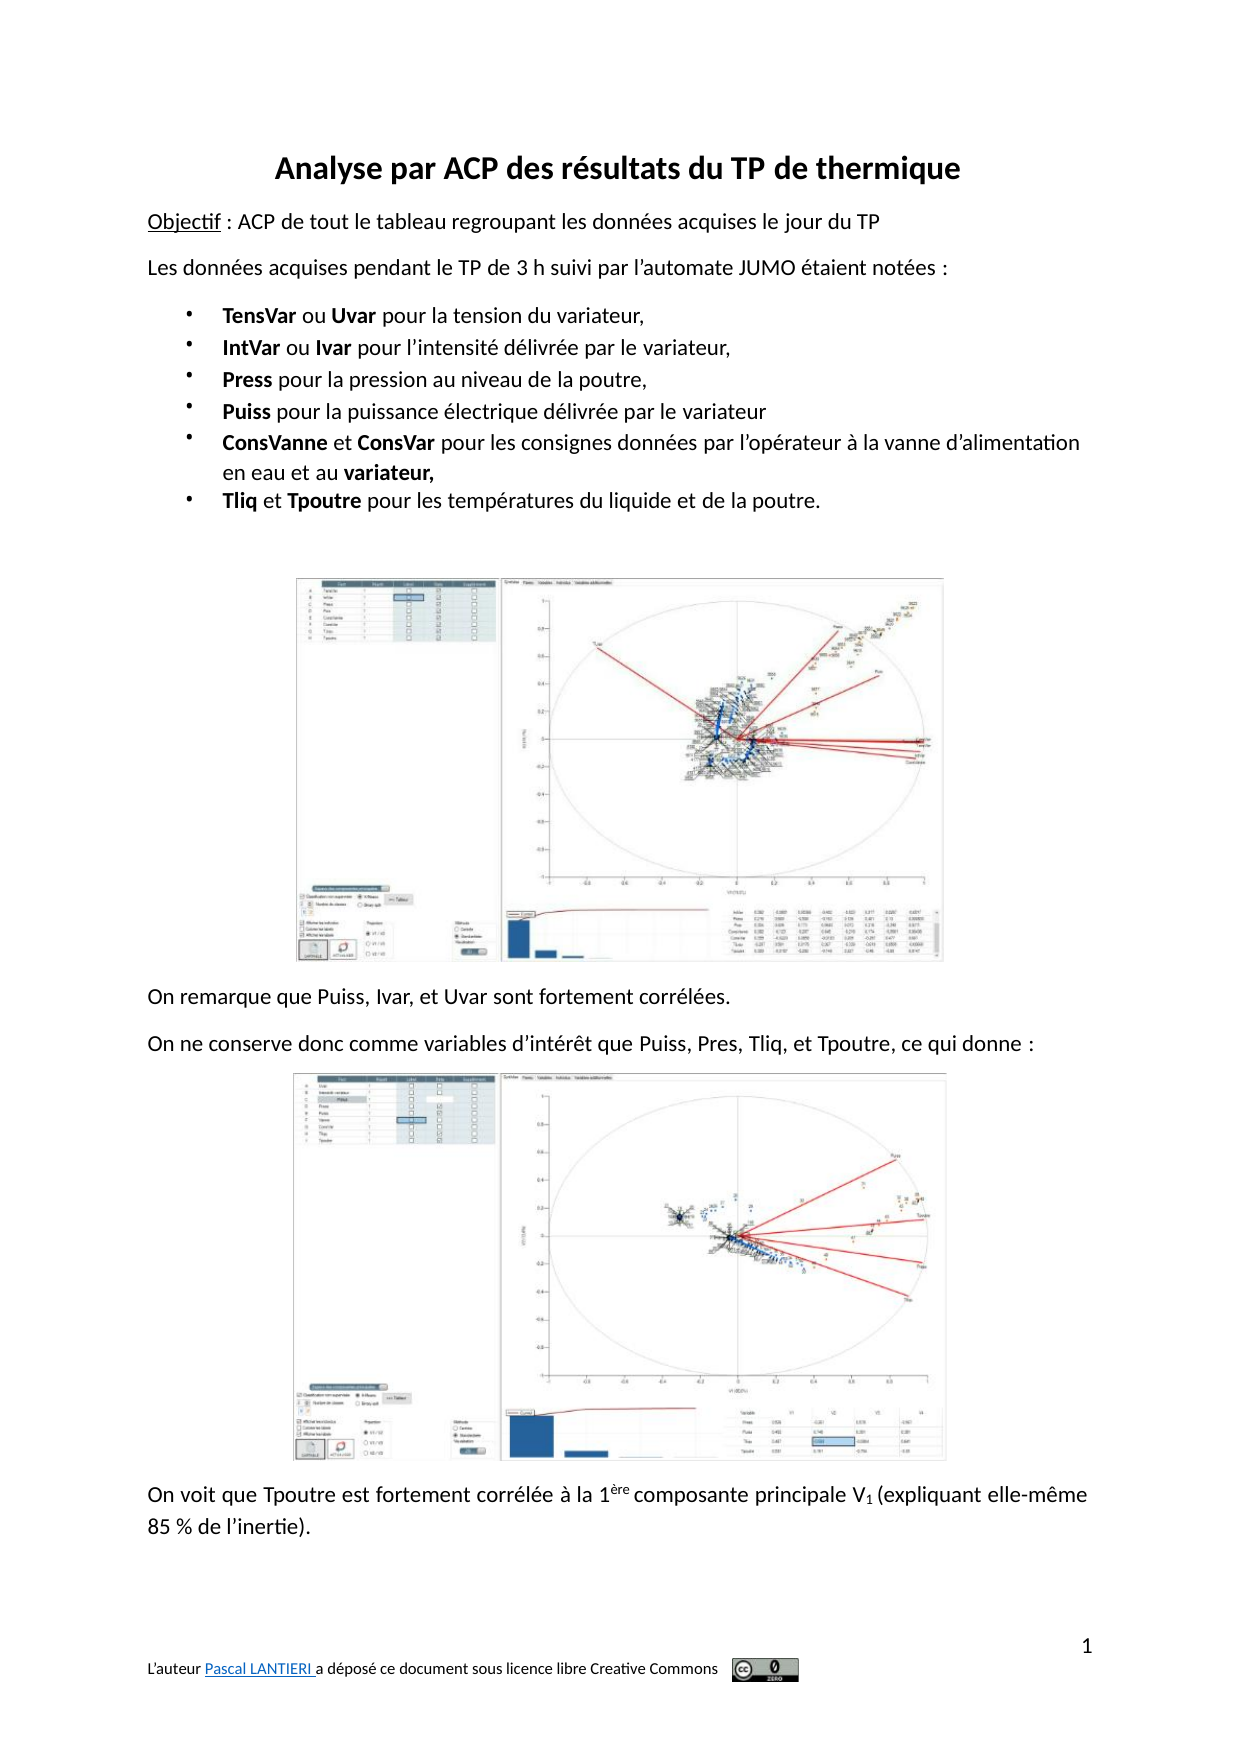

Analyse par ACP des résultats du TP de thermique
Objectif : ACP de tout le tableau regroupant les données acquises le jour du TP
Les données acquises pendant le TP de 3 h suivi par l’automate JUMO étaient notées :
•
•
•
•
•
TensVar ou Uvar pour la tension du variateur,
IntVar ou Ivar pour l’intensité délivrée par le variateur,
Press pour la pression au niveau de la poutre,
Puiss pour la puissance électrique délivrée par le variateur
ConsVanne et ConsVar pour les consignes données par l’opérateur à la vanne d’alimentation
en eau et au variateur,
•
Tliq et Tpoutre pour les températures du liquide et de la poutre.
On remarque que Puiss, Ivar, et Uvar sont fortement corrélées.
On ne conserve donc comme variables d’intérêt que Puiss, Pres, Tliq, et Tpoutre, ce qui donne :
On voit que Tpoutre est fortement corrélée à la 1ère composante principale V1 (expliquant elle-même
85 % de l’inertie).
1
L’auteur Pascal LANTIERI a déposé ce document sous licence libre Creative Commons